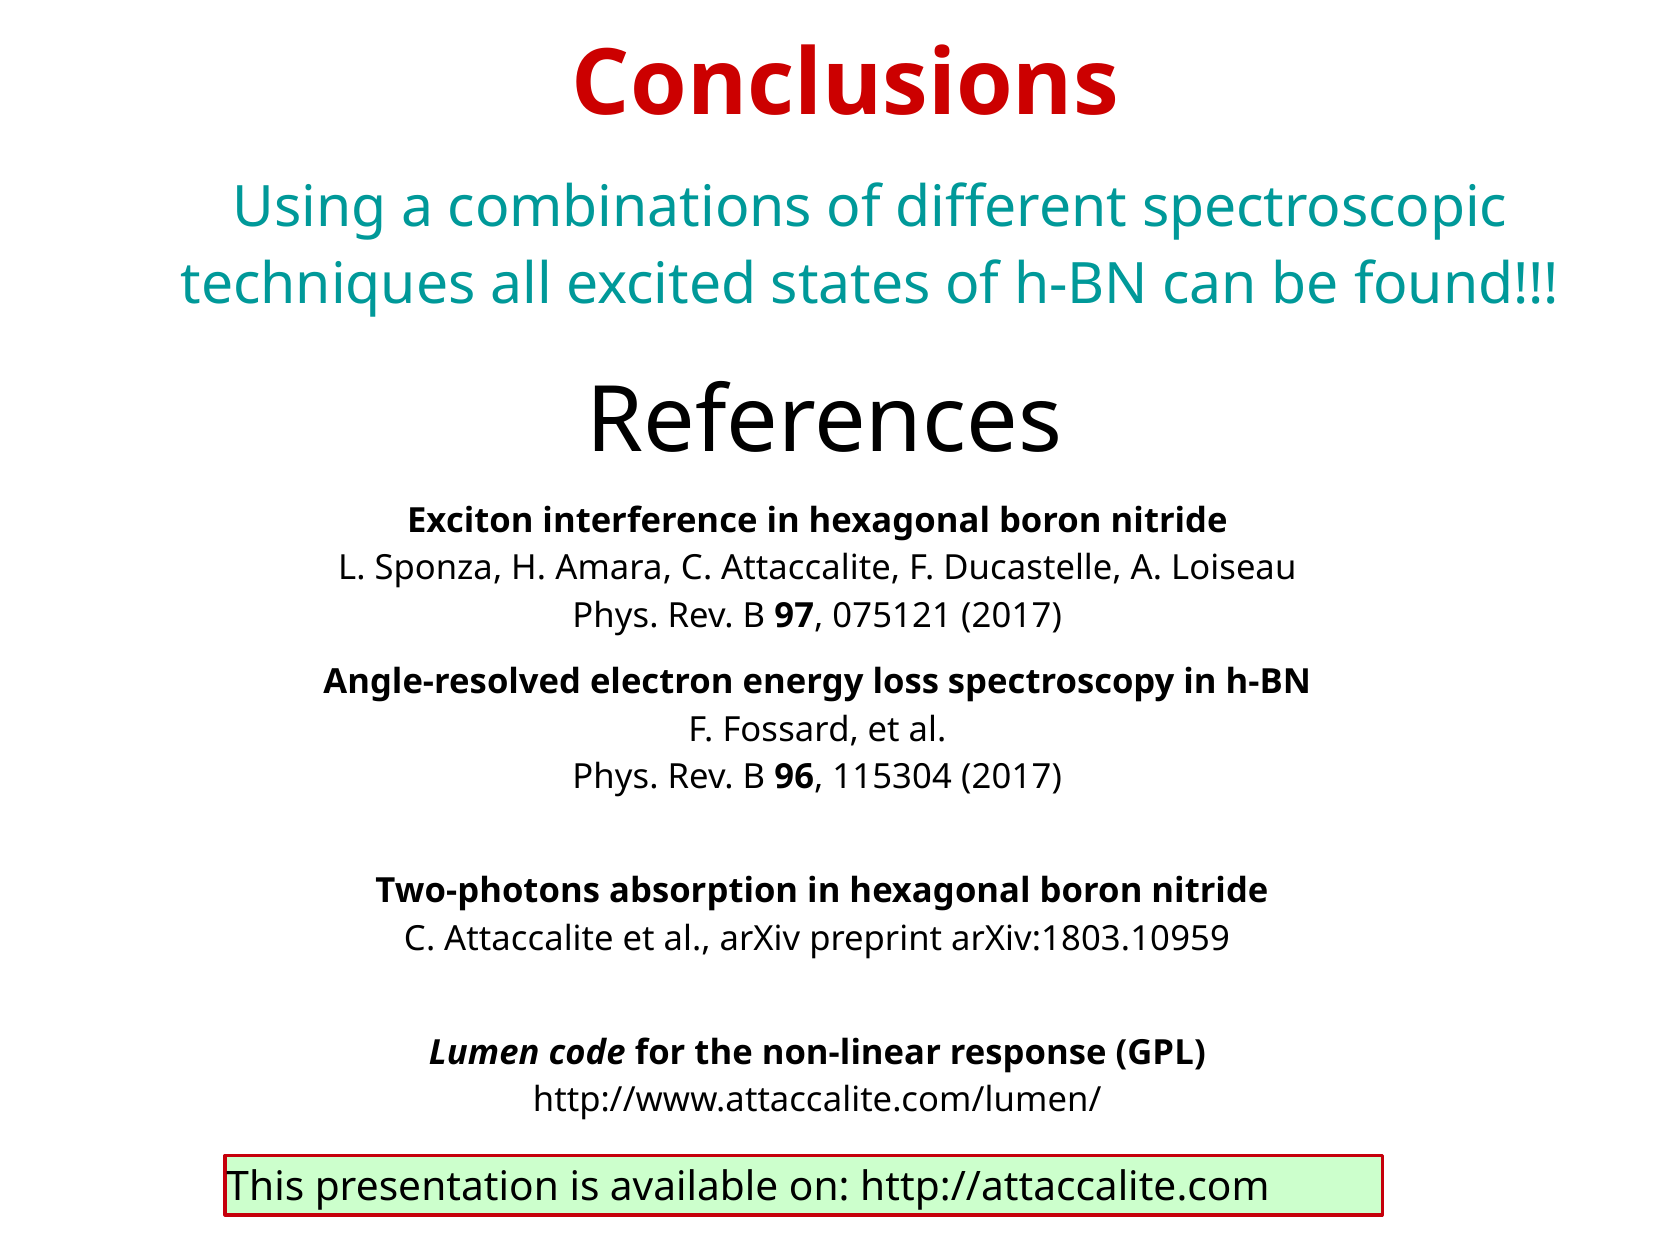

Conclusions
Using a combinations of different spectroscopic techniques all excited states of h-BN can be found!!!
# References
Exciton interference in hexagonal boron nitride
L. Sponza, H. Amara, C. Attaccalite, F. Ducastelle, A. Loiseau
Phys. Rev. B 97, 075121 (2017)
Angle-resolved electron energy loss spectroscopy in h-BN
F. Fossard, et al.
Phys. Rev. B 96, 115304 (2017)
 Two-photons absorption in hexagonal boron nitride
C. Attaccalite et al., arXiv preprint arXiv:1803.10959
Lumen code for the non-linear response (GPL)
http://www.attaccalite.com/lumen/
This presentation is available on: http://attaccalite.com